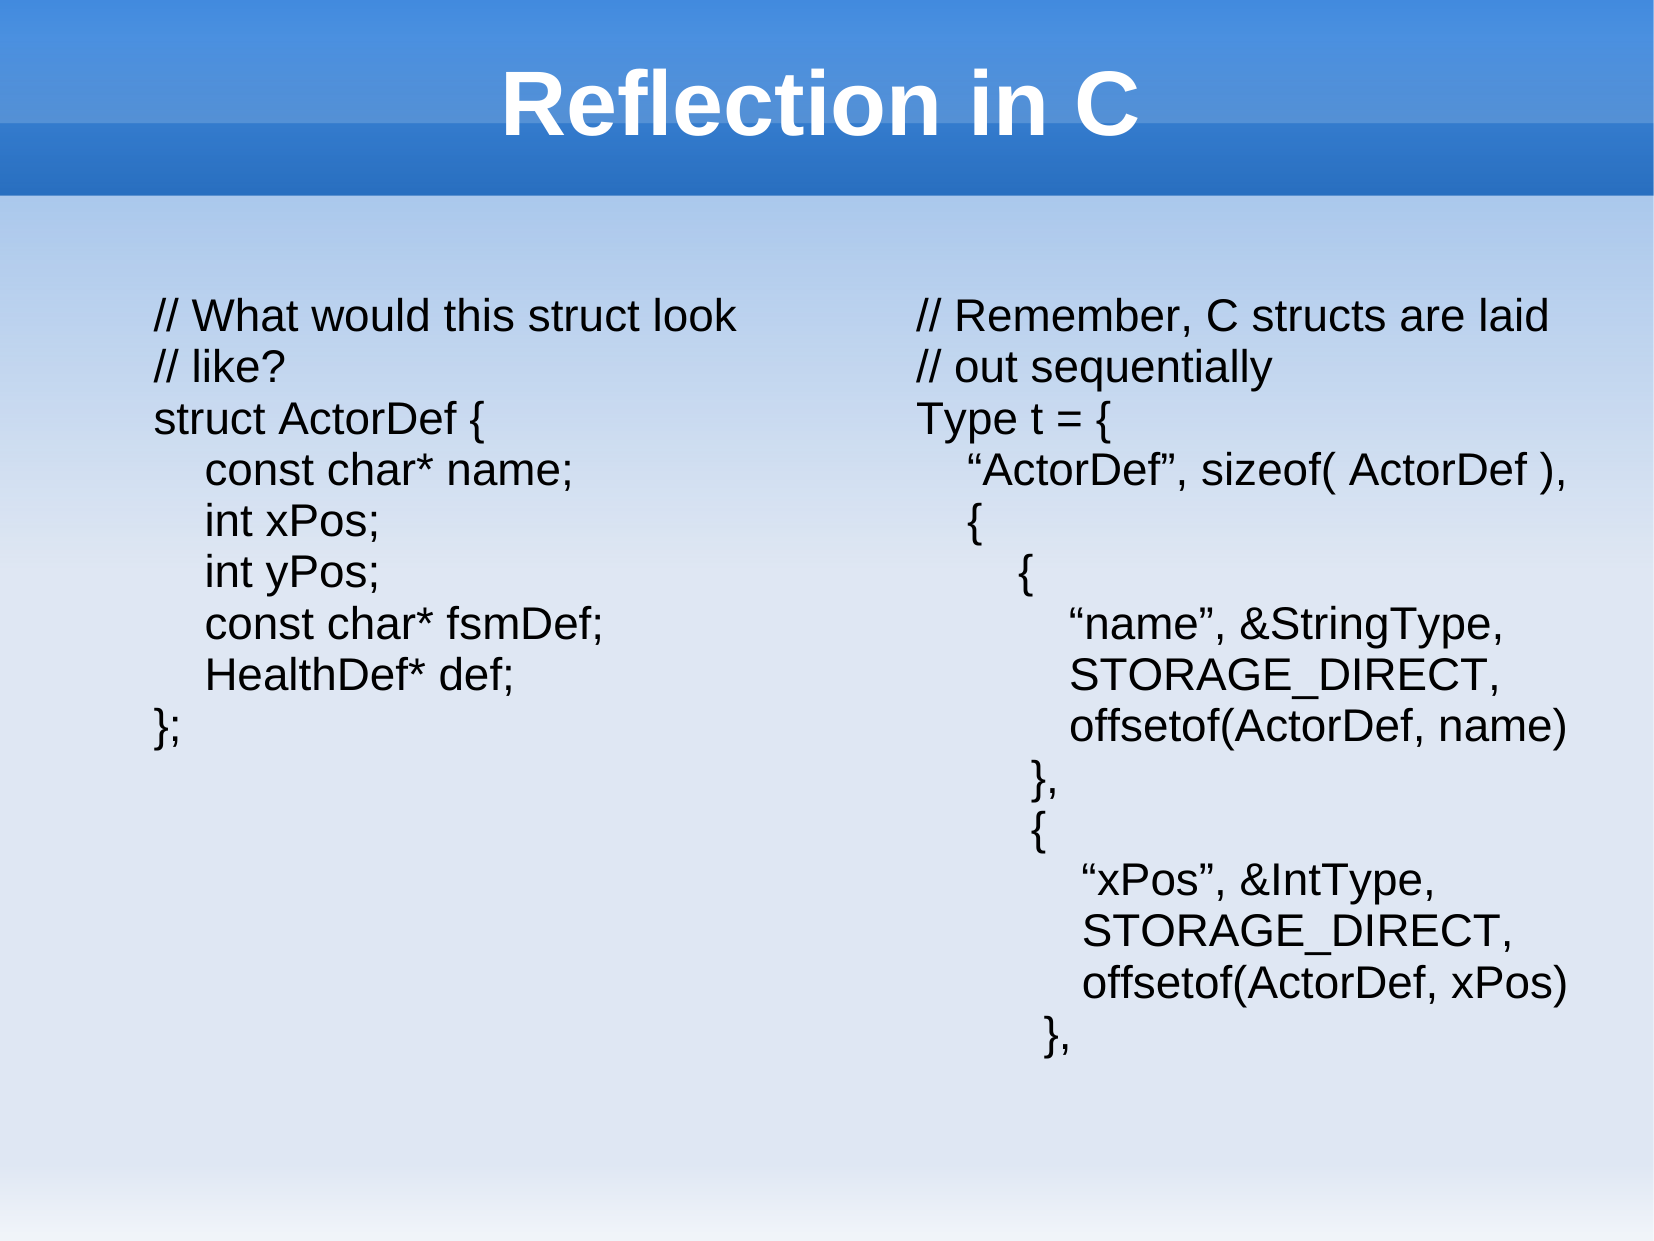

# Reflection in C
// What would this struct look
// like?
struct ActorDef {
 const char* name;
 int xPos;
 int yPos;
 const char* fsmDef;
 HealthDef* def;
};
// Remember, C structs are laid
// out sequentially
Type t = {
 “ActorDef”, sizeof( ActorDef ),
 {
 {
 “name”, &StringType,
 STORAGE_DIRECT,
 offsetof(ActorDef, name)
 },
 {
 “xPos”, &IntType,
 STORAGE_DIRECT,
 offsetof(ActorDef, xPos)
 },